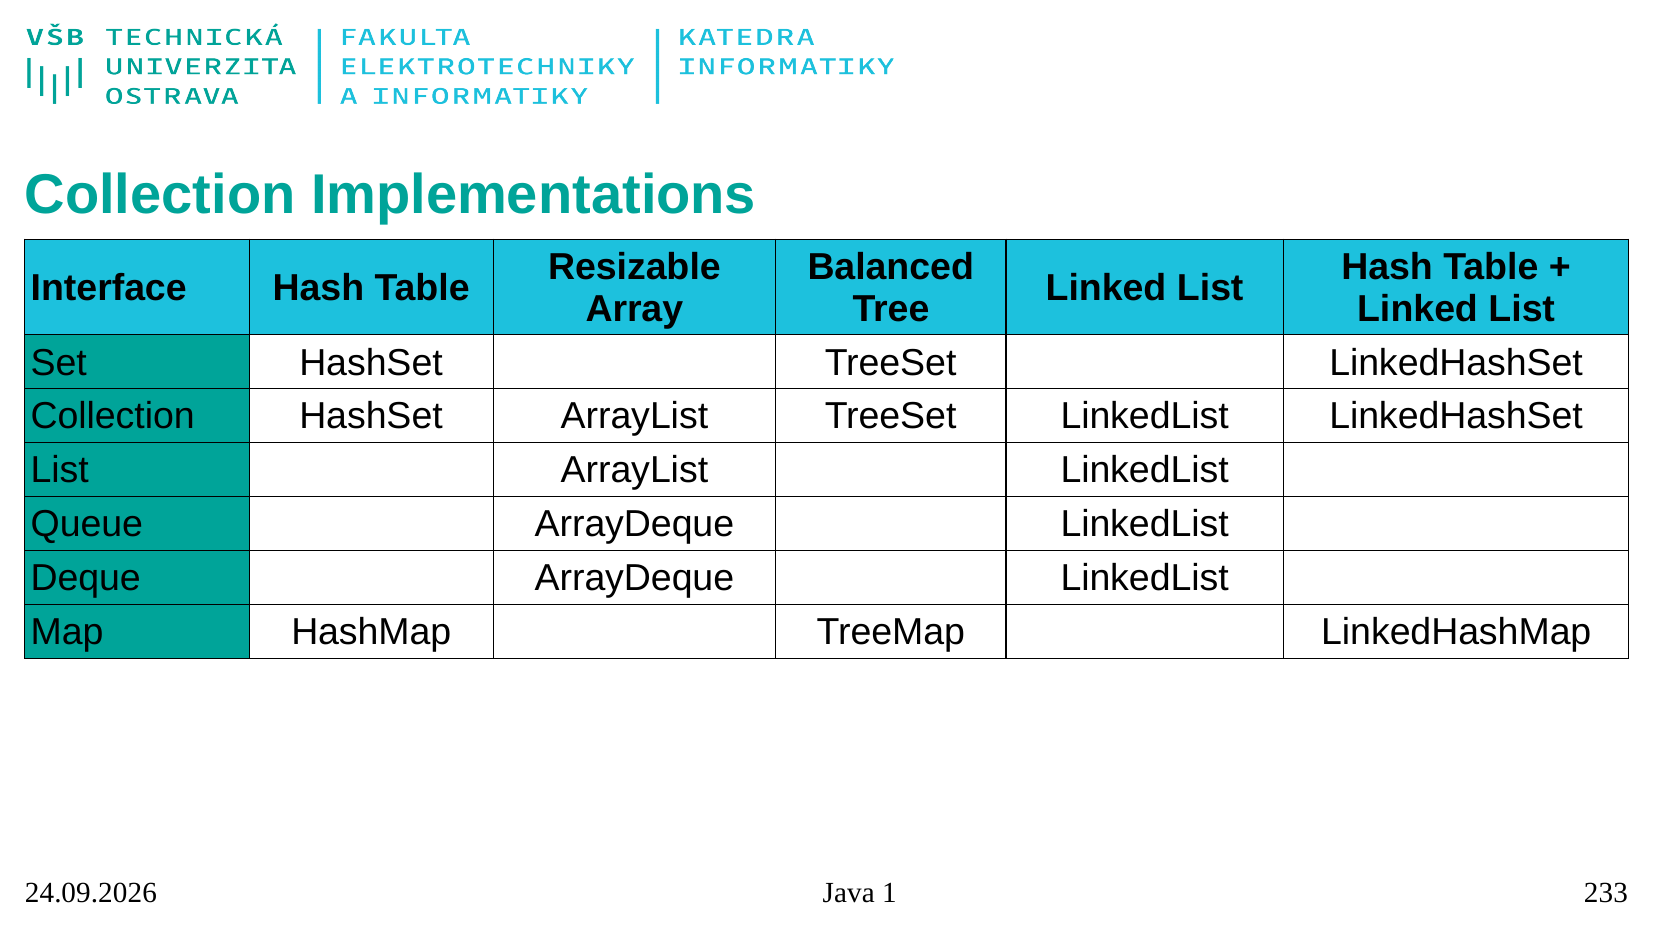

# Collection Implementations
| Interface | Hash Table | Resizable Array | Balanced Tree | Linked List | Hash Table + Linked List |
| --- | --- | --- | --- | --- | --- |
| Set | HashSet | | TreeSet | | LinkedHashSet |
| Collection | HashSet | ArrayList | TreeSet | LinkedList | LinkedHashSet |
| List | | ArrayList | | LinkedList | |
| Queue | | ArrayDeque | | LinkedList | |
| Deque | | ArrayDeque | | LinkedList | |
| Map | HashMap | | TreeMap | | LinkedHashMap |
Java 1
233